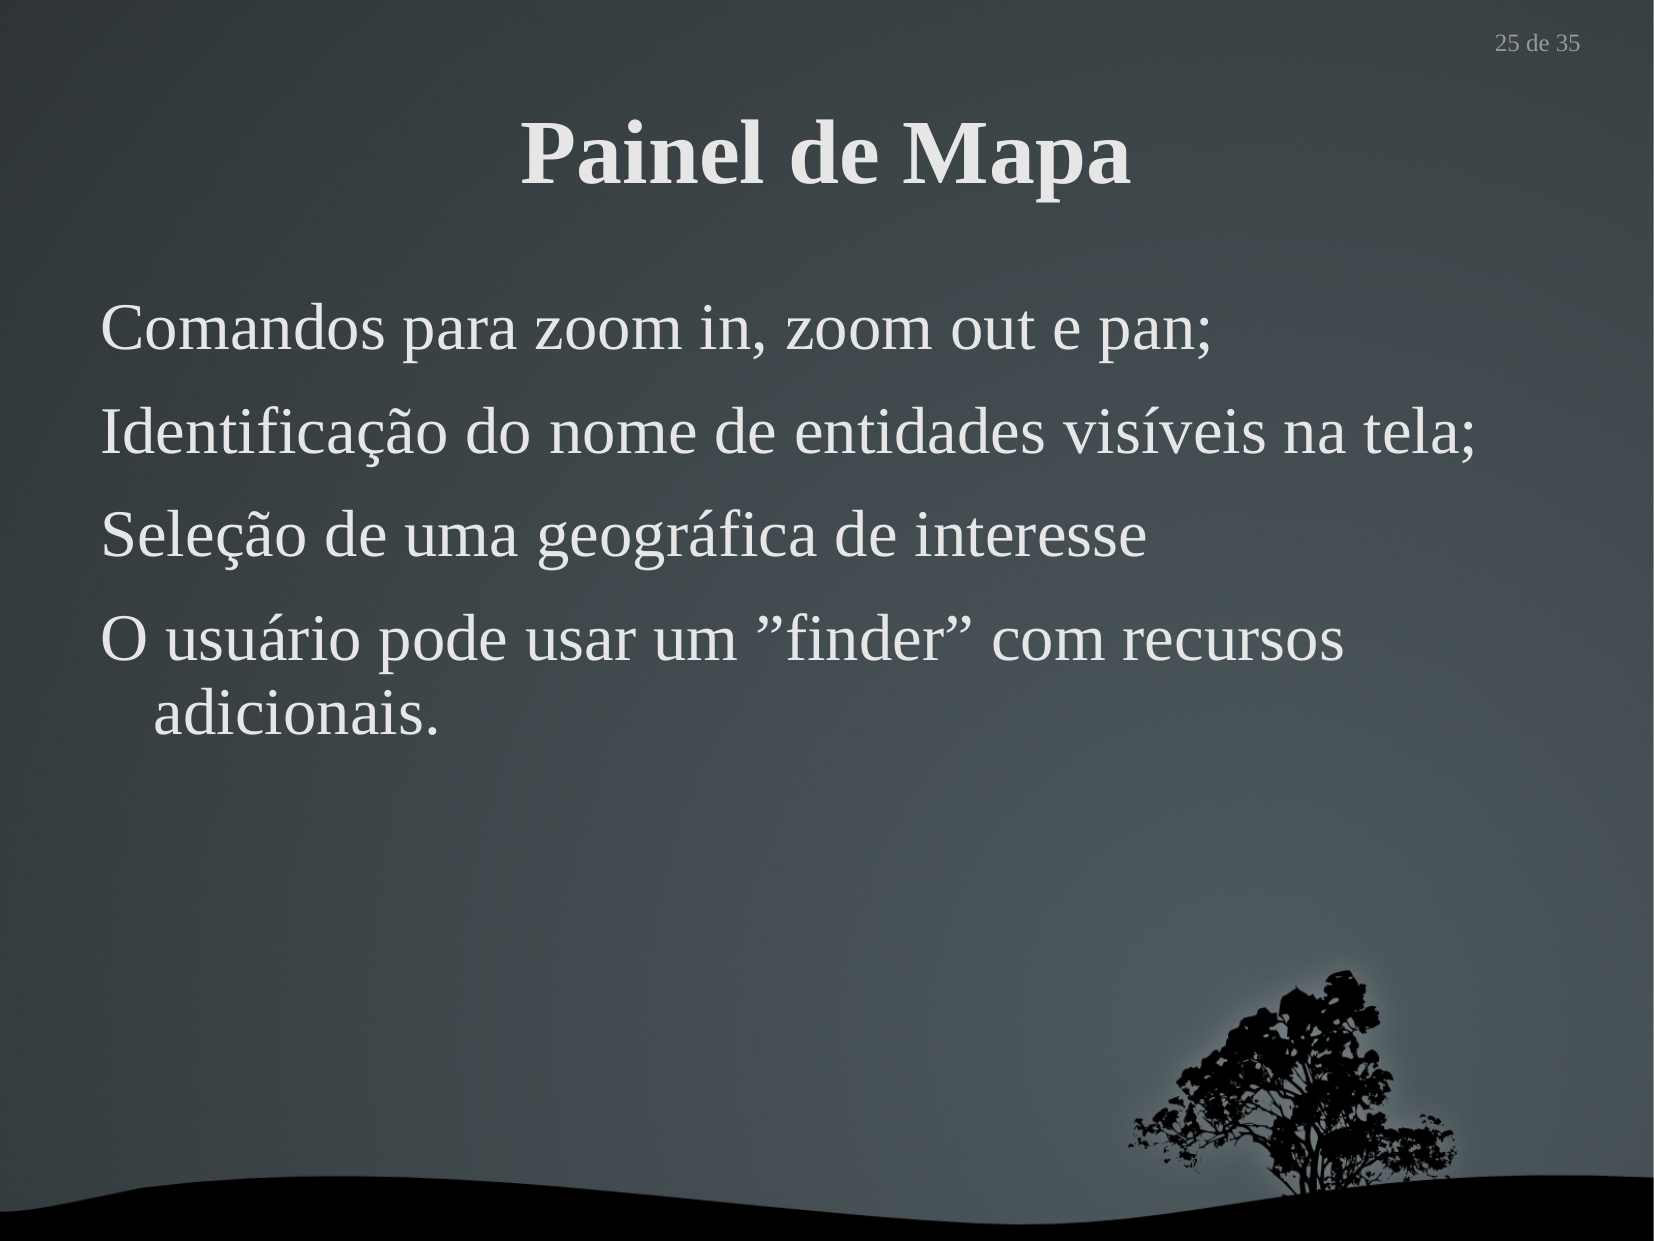

# Painel de Mapa
Comandos para zoom in, zoom out e pan;
Identificação do nome de entidades visíveis na tela;
Seleção de uma geográfica de interesse
O usuário pode usar um ”finder” com recursos adicionais.